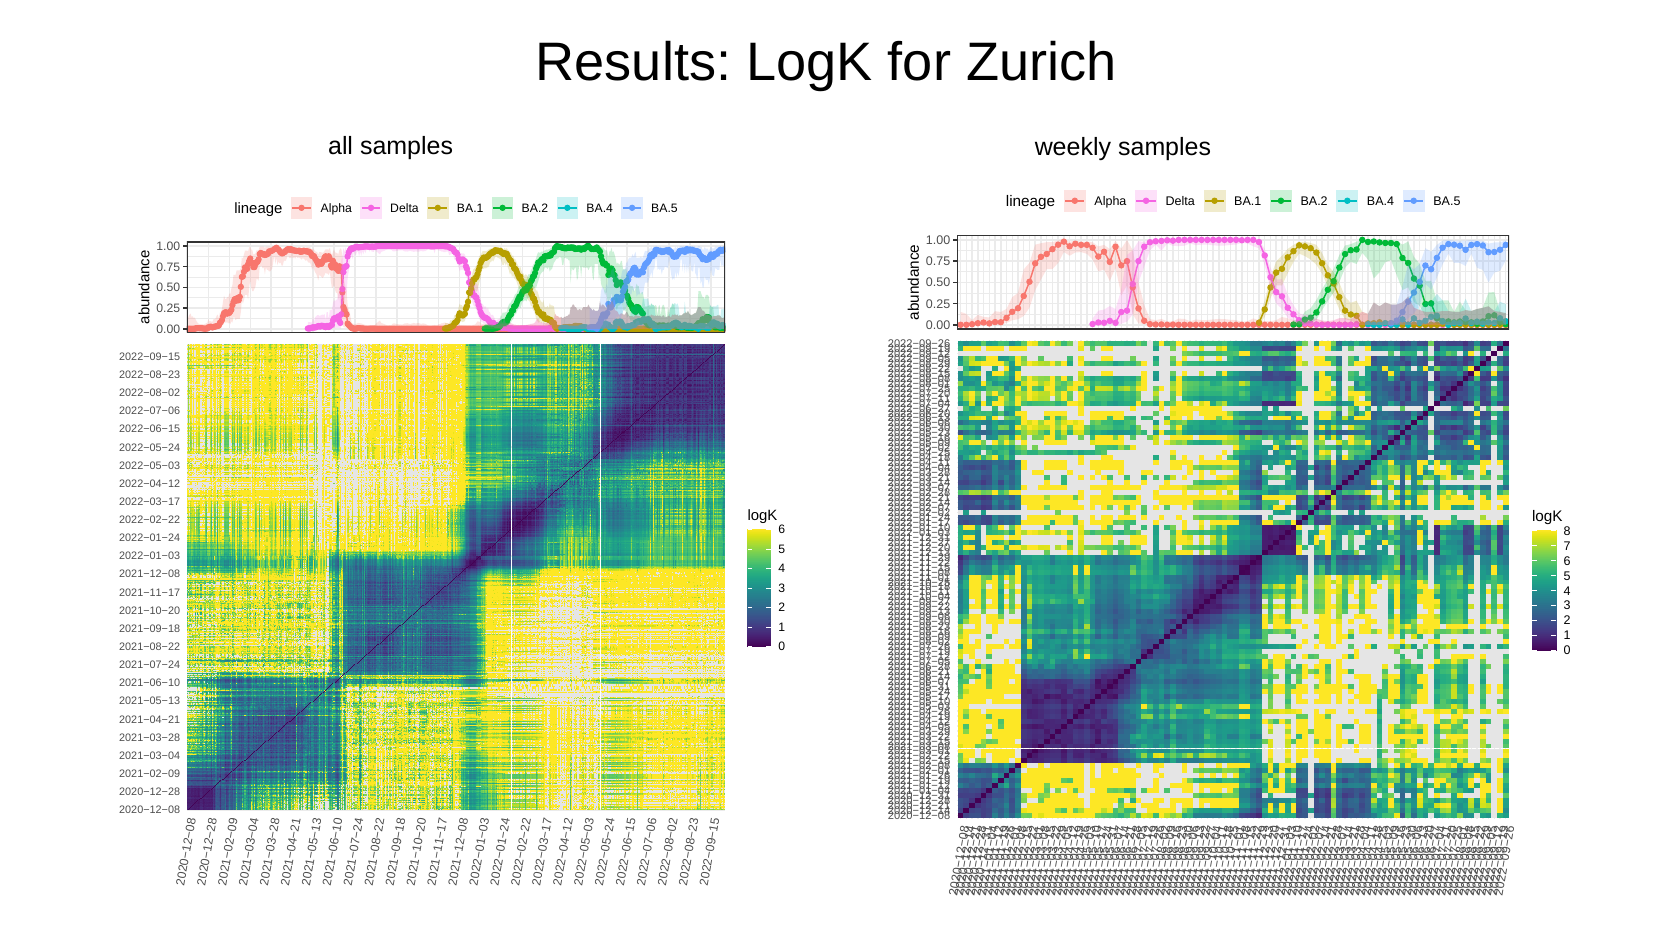

# Results: LogK for Zurich
all samples
weekly samples